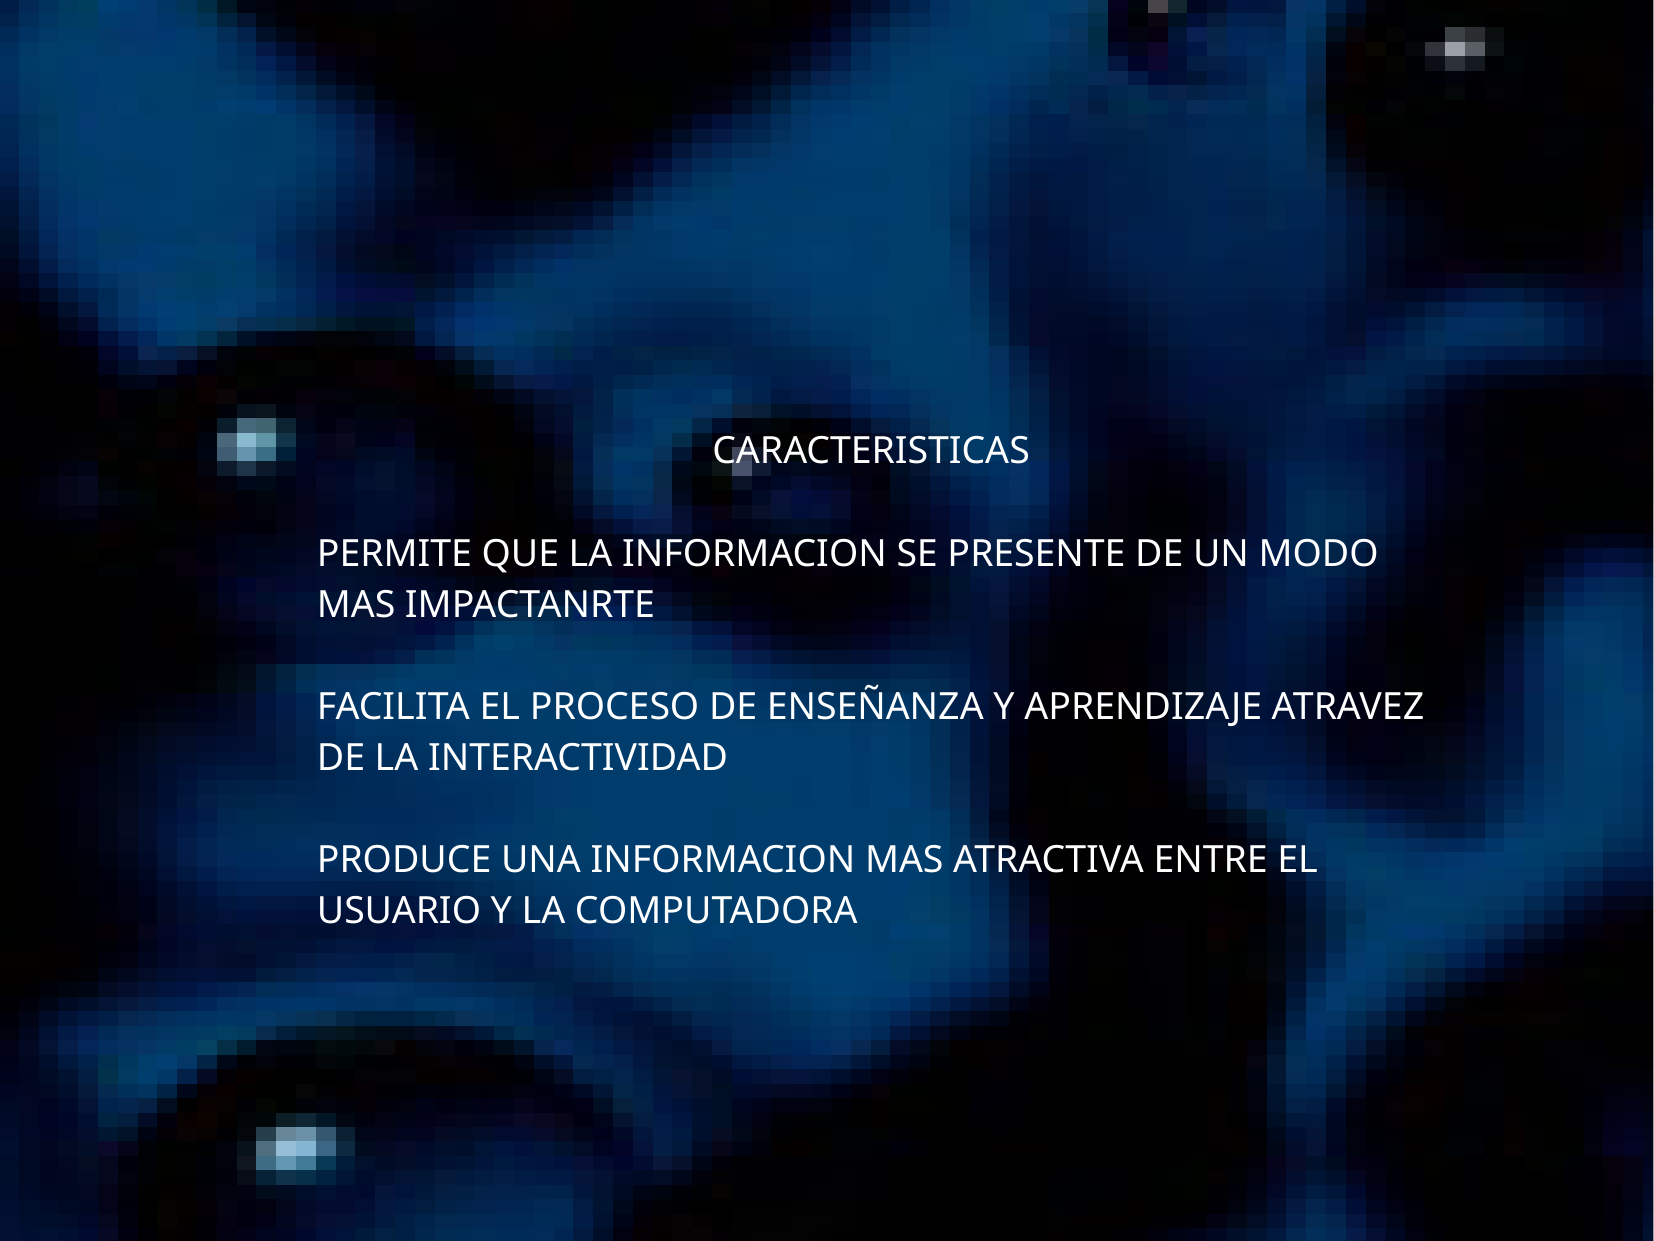

CARACTERISTICAS
PERMITE QUE LA INFORMACION SE PRESENTE DE UN MODO
MAS IMPACTANRTE
FACILITA EL PROCESO DE ENSEÑANZA Y APRENDIZAJE ATRAVEZ
DE LA INTERACTIVIDAD
PRODUCE UNA INFORMACION MAS ATRACTIVA ENTRE EL
USUARIO Y LA COMPUTADORA